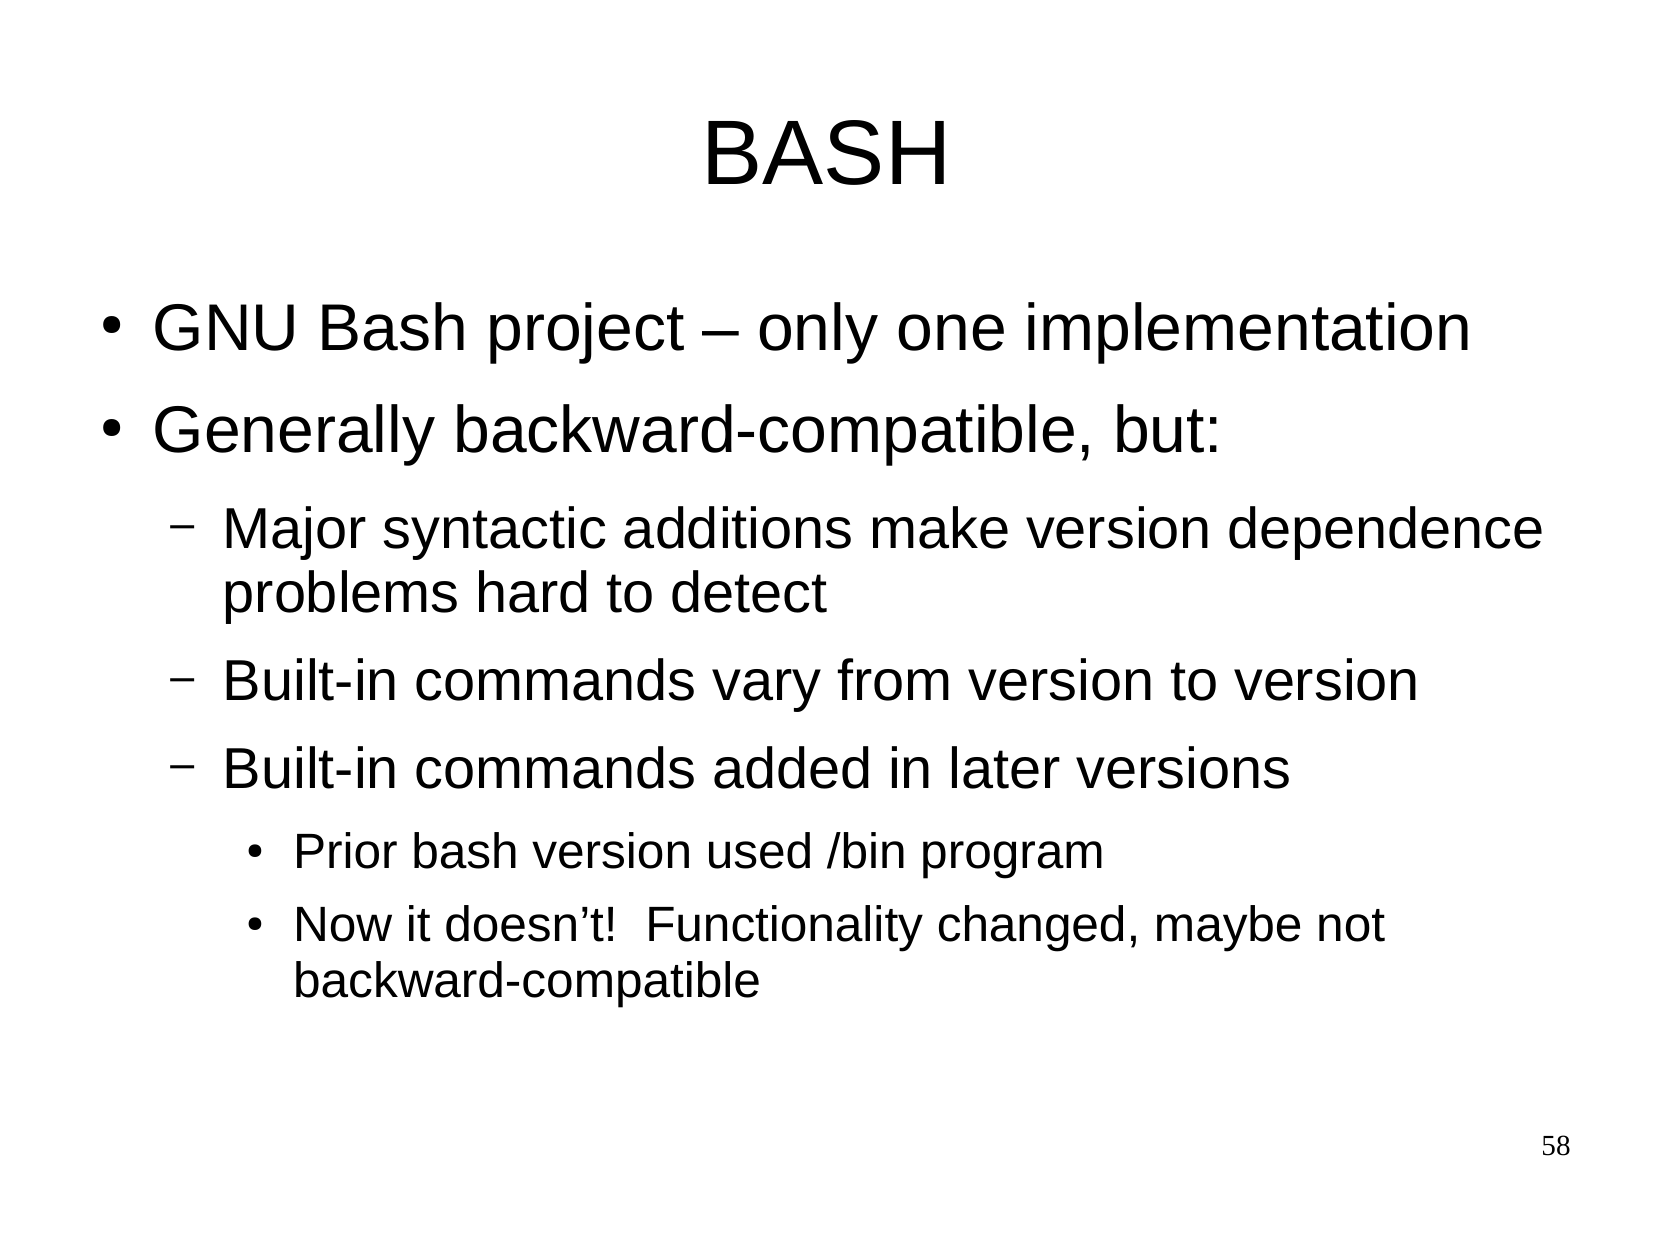

# BASH
GNU Bash project – only one implementation
Generally backward-compatible, but:
Major syntactic additions make version dependence problems hard to detect
Built-in commands vary from version to version
Built-in commands added in later versions
Prior bash version used /bin program
Now it doesn’t! Functionality changed, maybe not backward-compatible
58